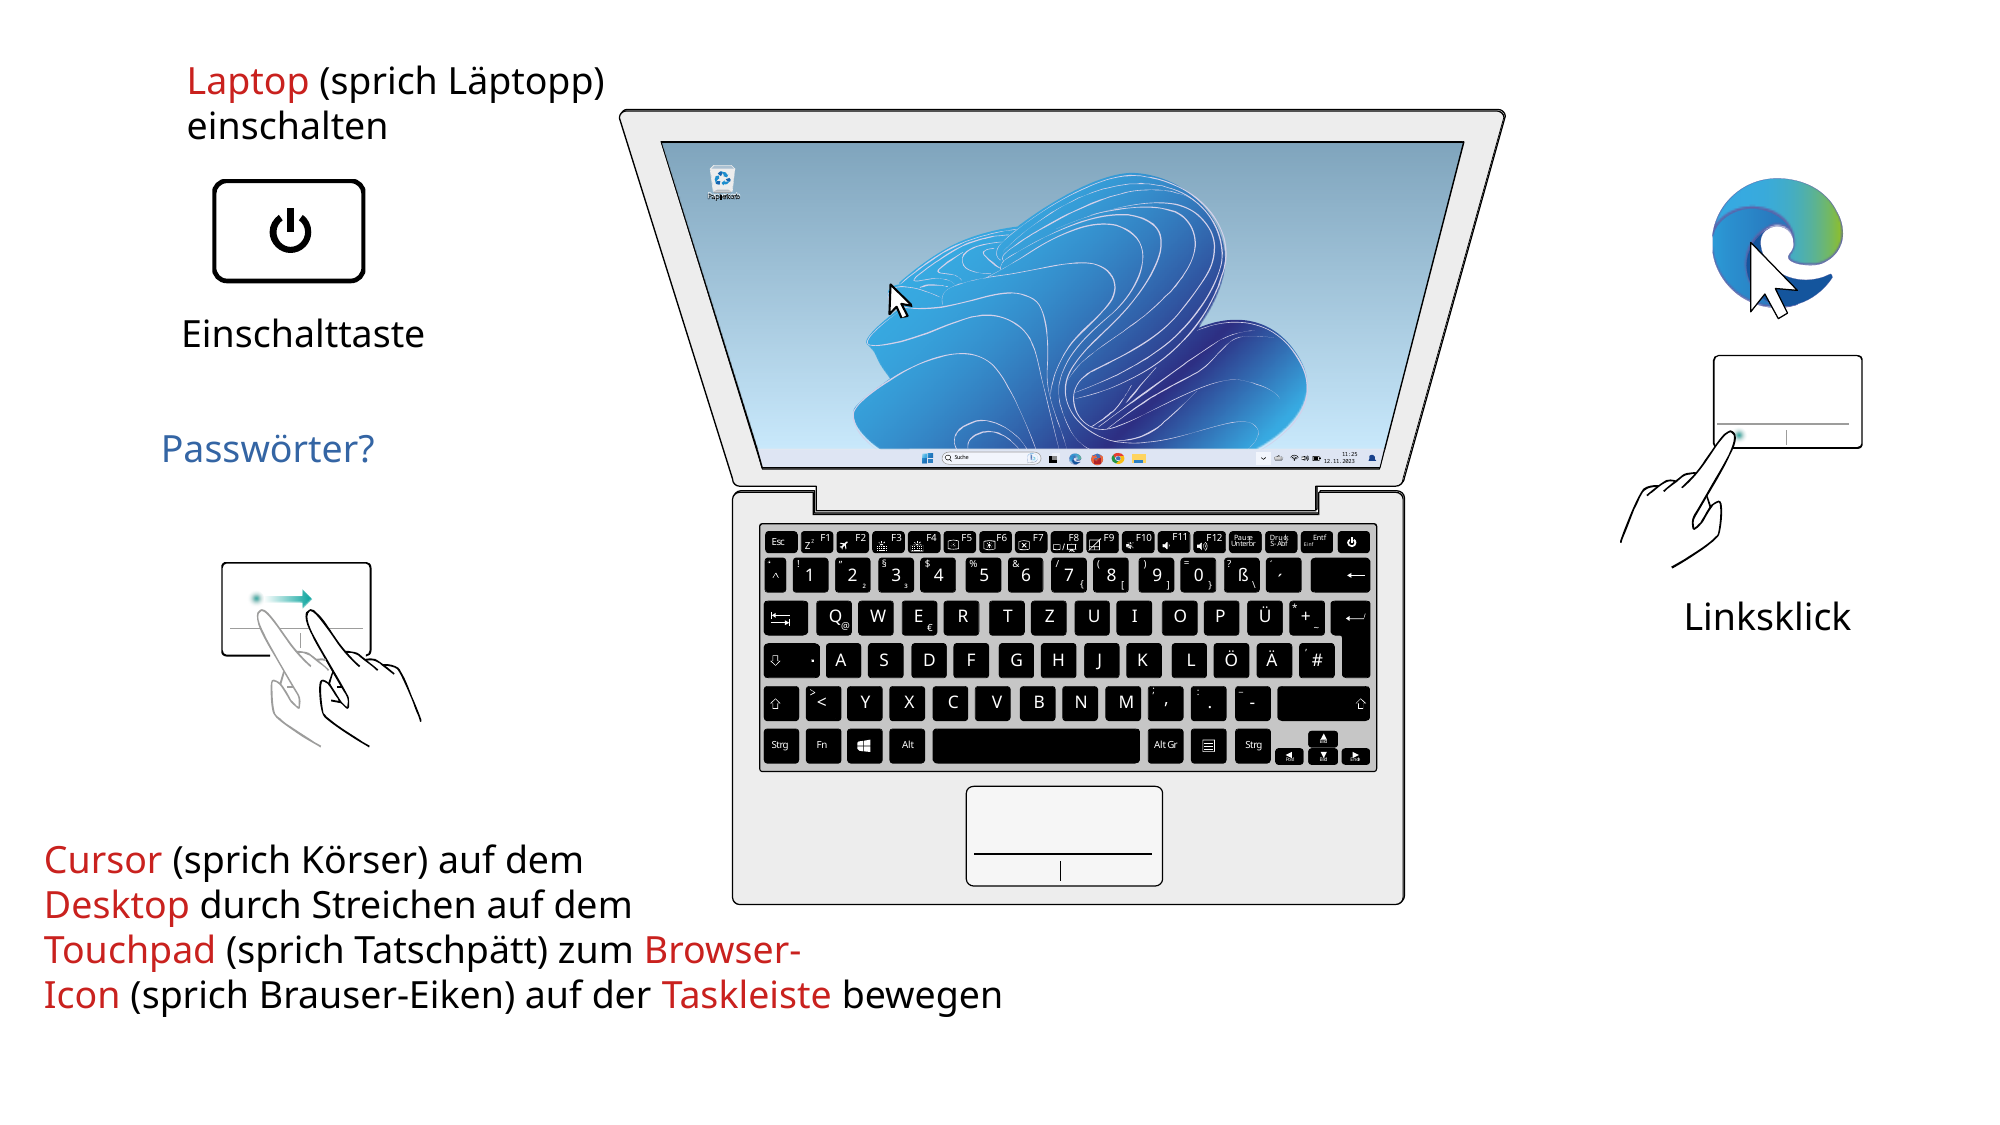

Laptop (sprich Läptopp)
einschalten
Einschalttaste
Linksklick
Passwörter?
Cursor (sprich Körser) auf dem
Desktop durch Streichen auf dem
Touchpad (sprich Tatschpätt) zum Browser-
Icon (sprich Brauser-Eiken) auf der Taskleiste bewegen